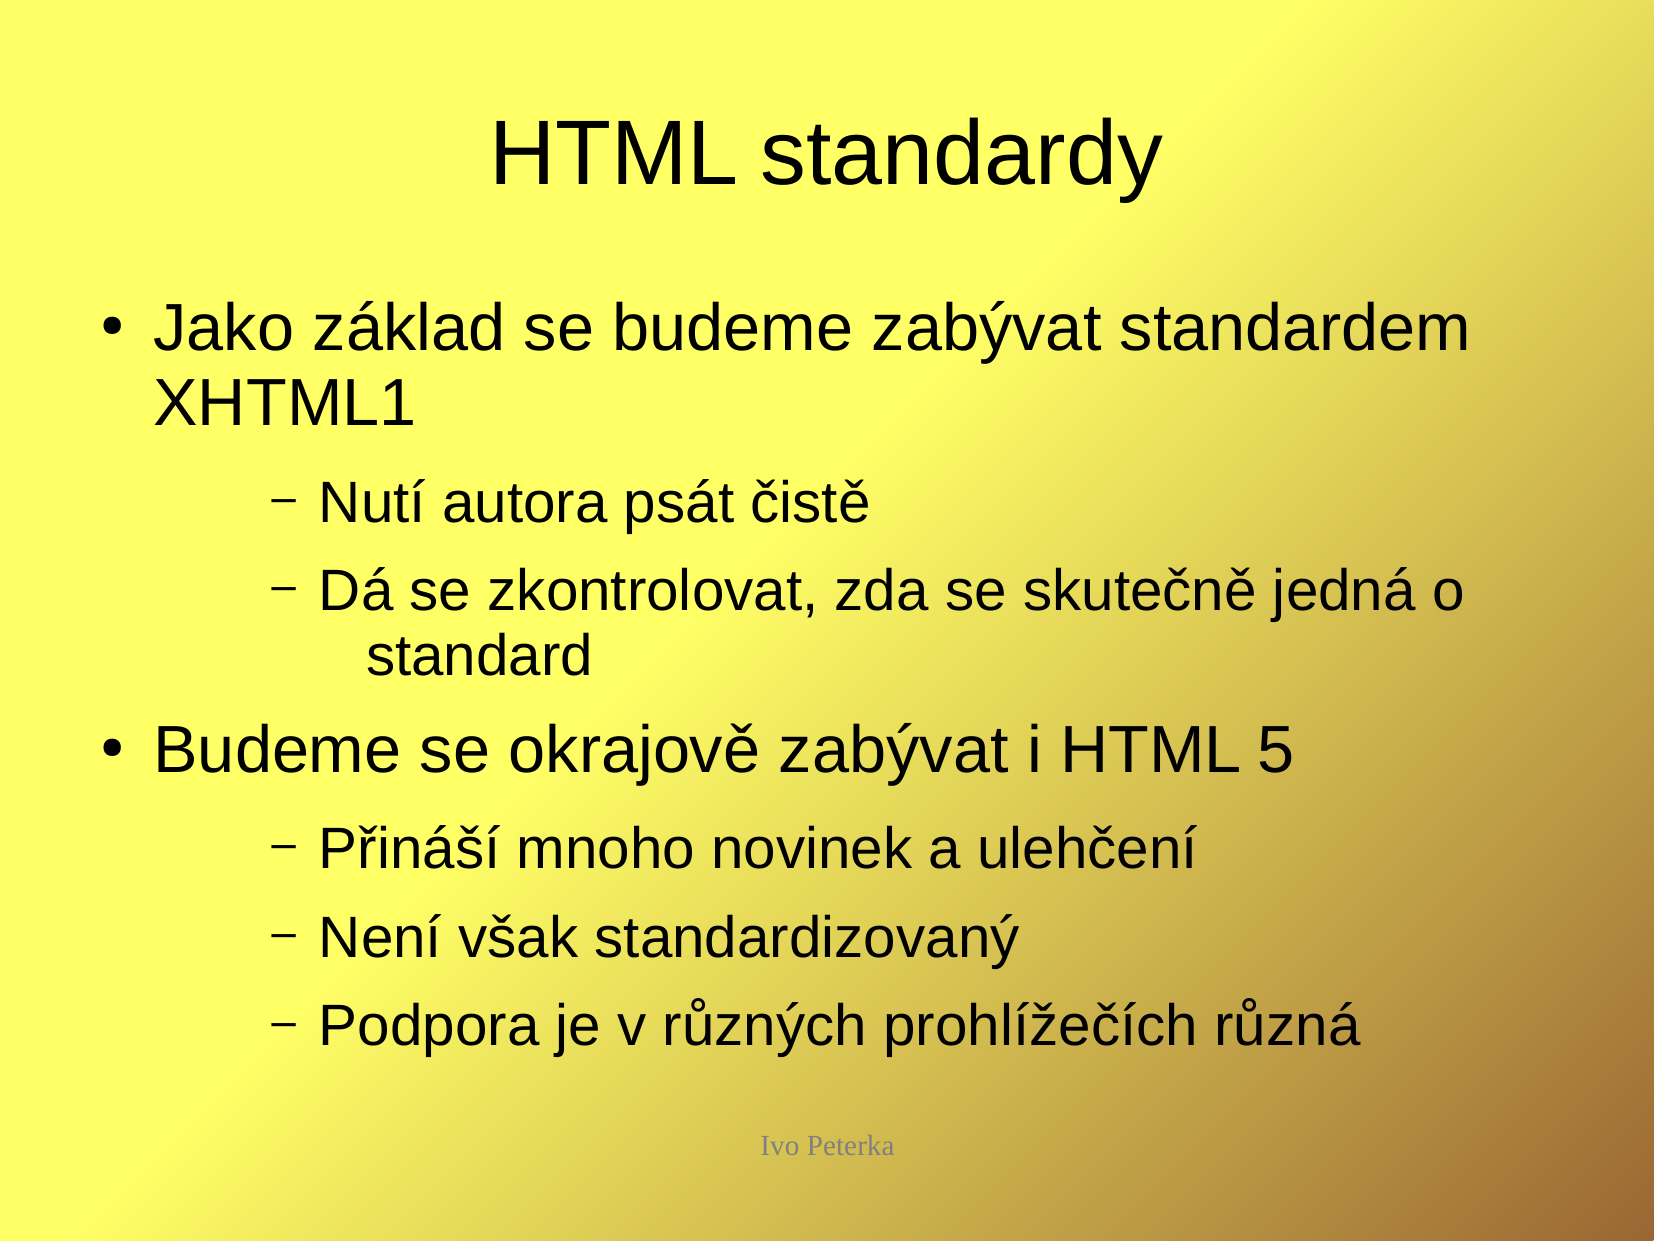

# HTML standardy
Jako základ se budeme zabývat standardem XHTML1
Nutí autora psát čistě
Dá se zkontrolovat, zda se skutečně jedná o standard
Budeme se okrajově zabývat i HTML 5
Přináší mnoho novinek a ulehčení
Není však standardizovaný
Podpora je v různých prohlížečích různá